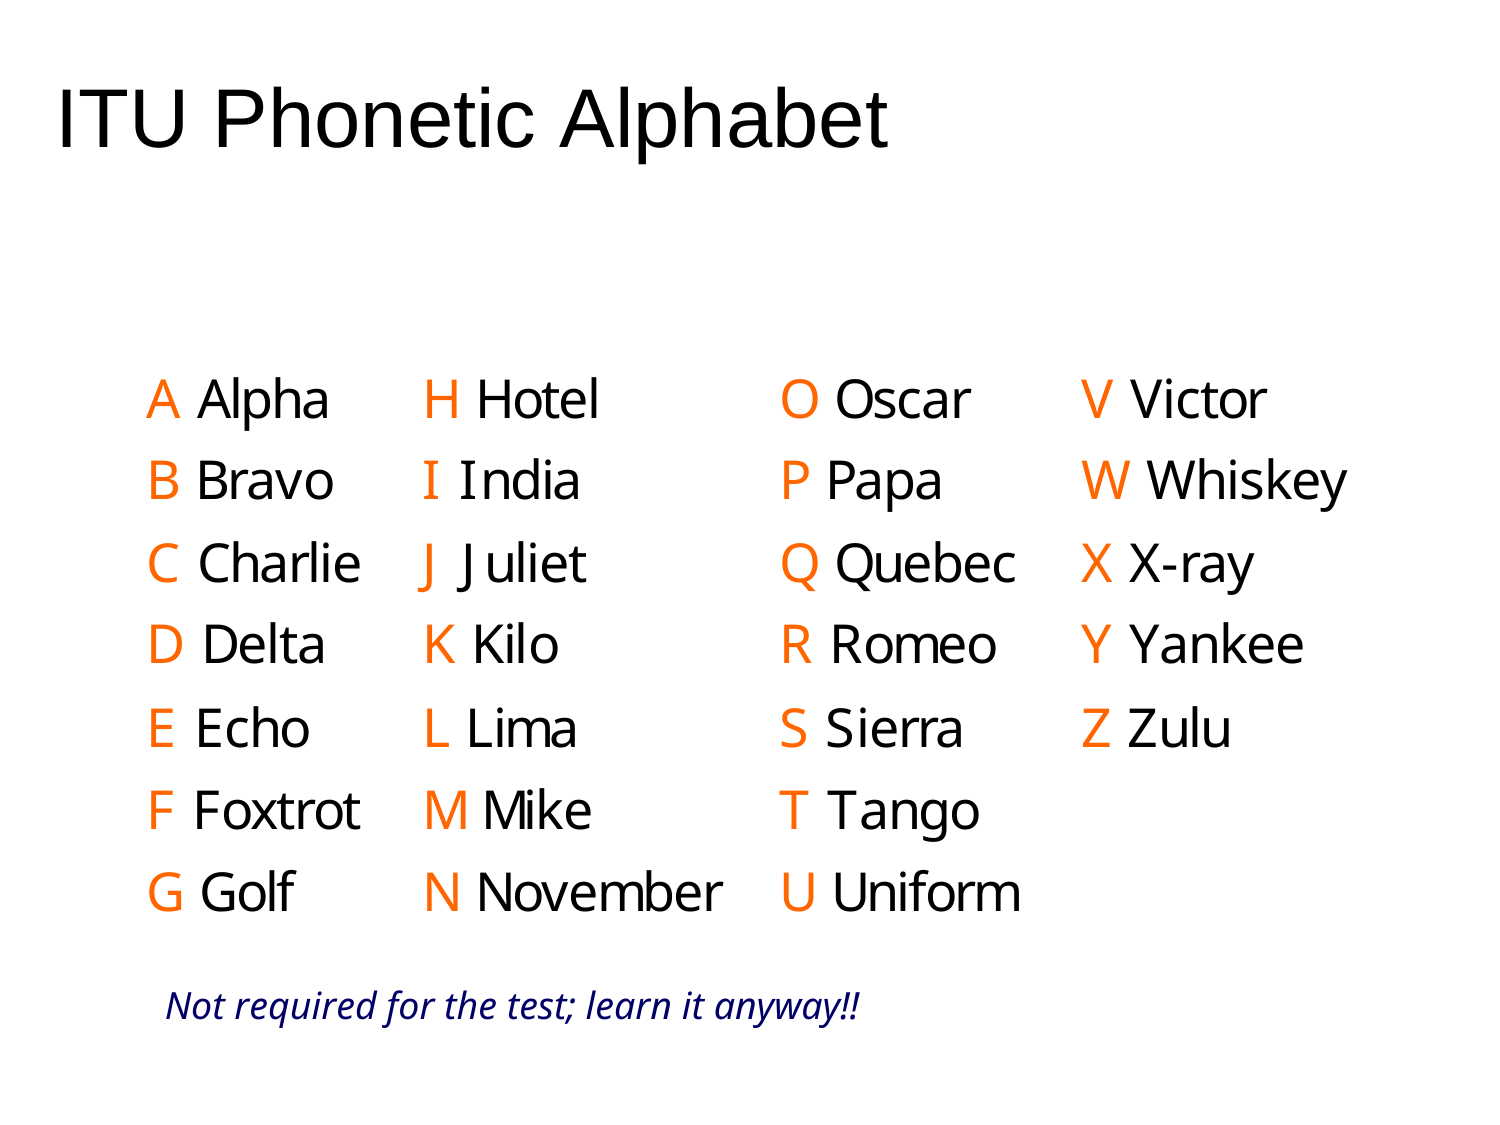

# ITU Phonetic Alphabet
Not required for the test; learn it anyway!!